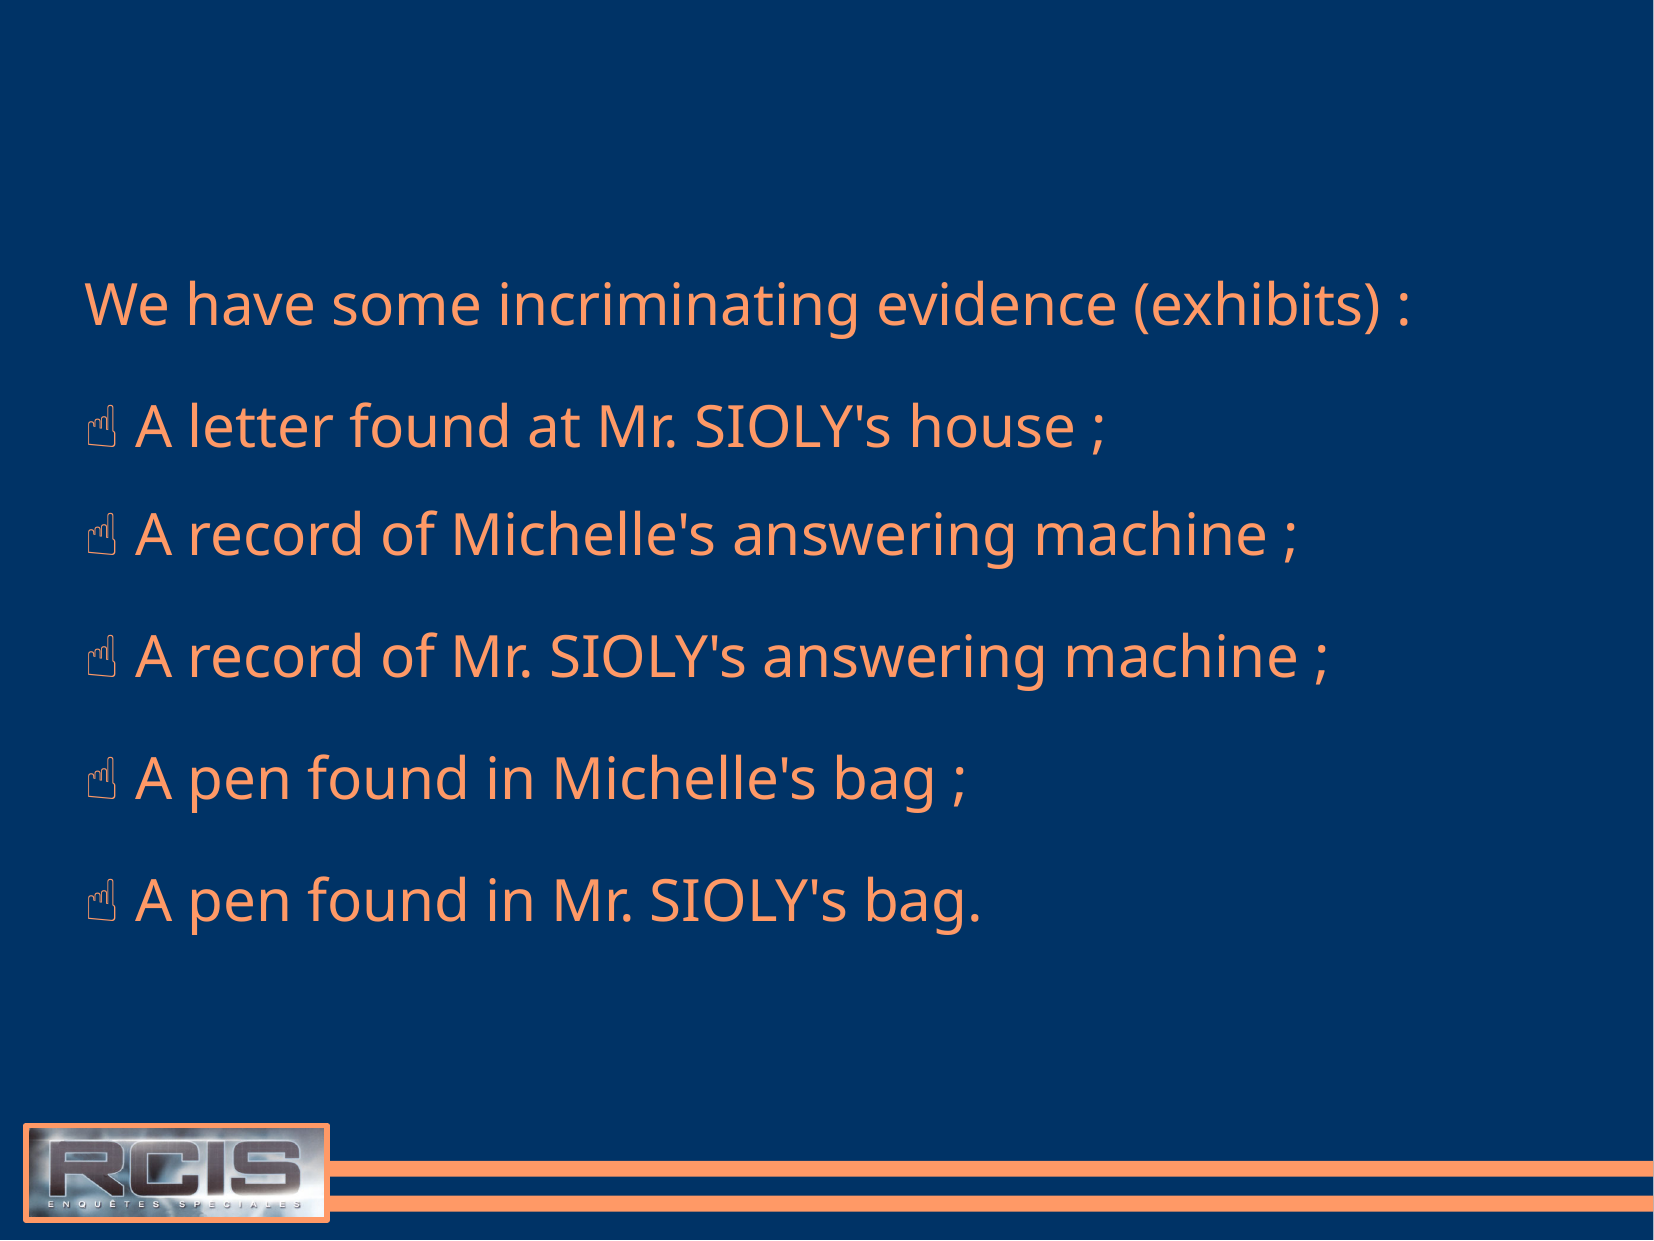

We have some incriminating evidence (exhibits) :
 A letter found at Mr. SIOLY's house ;
 A record of Michelle's answering machine ;
 A record of Mr. SIOLY's answering machine ;
 A pen found in Michelle's bag ;
 A pen found in Mr. SIOLY's bag.